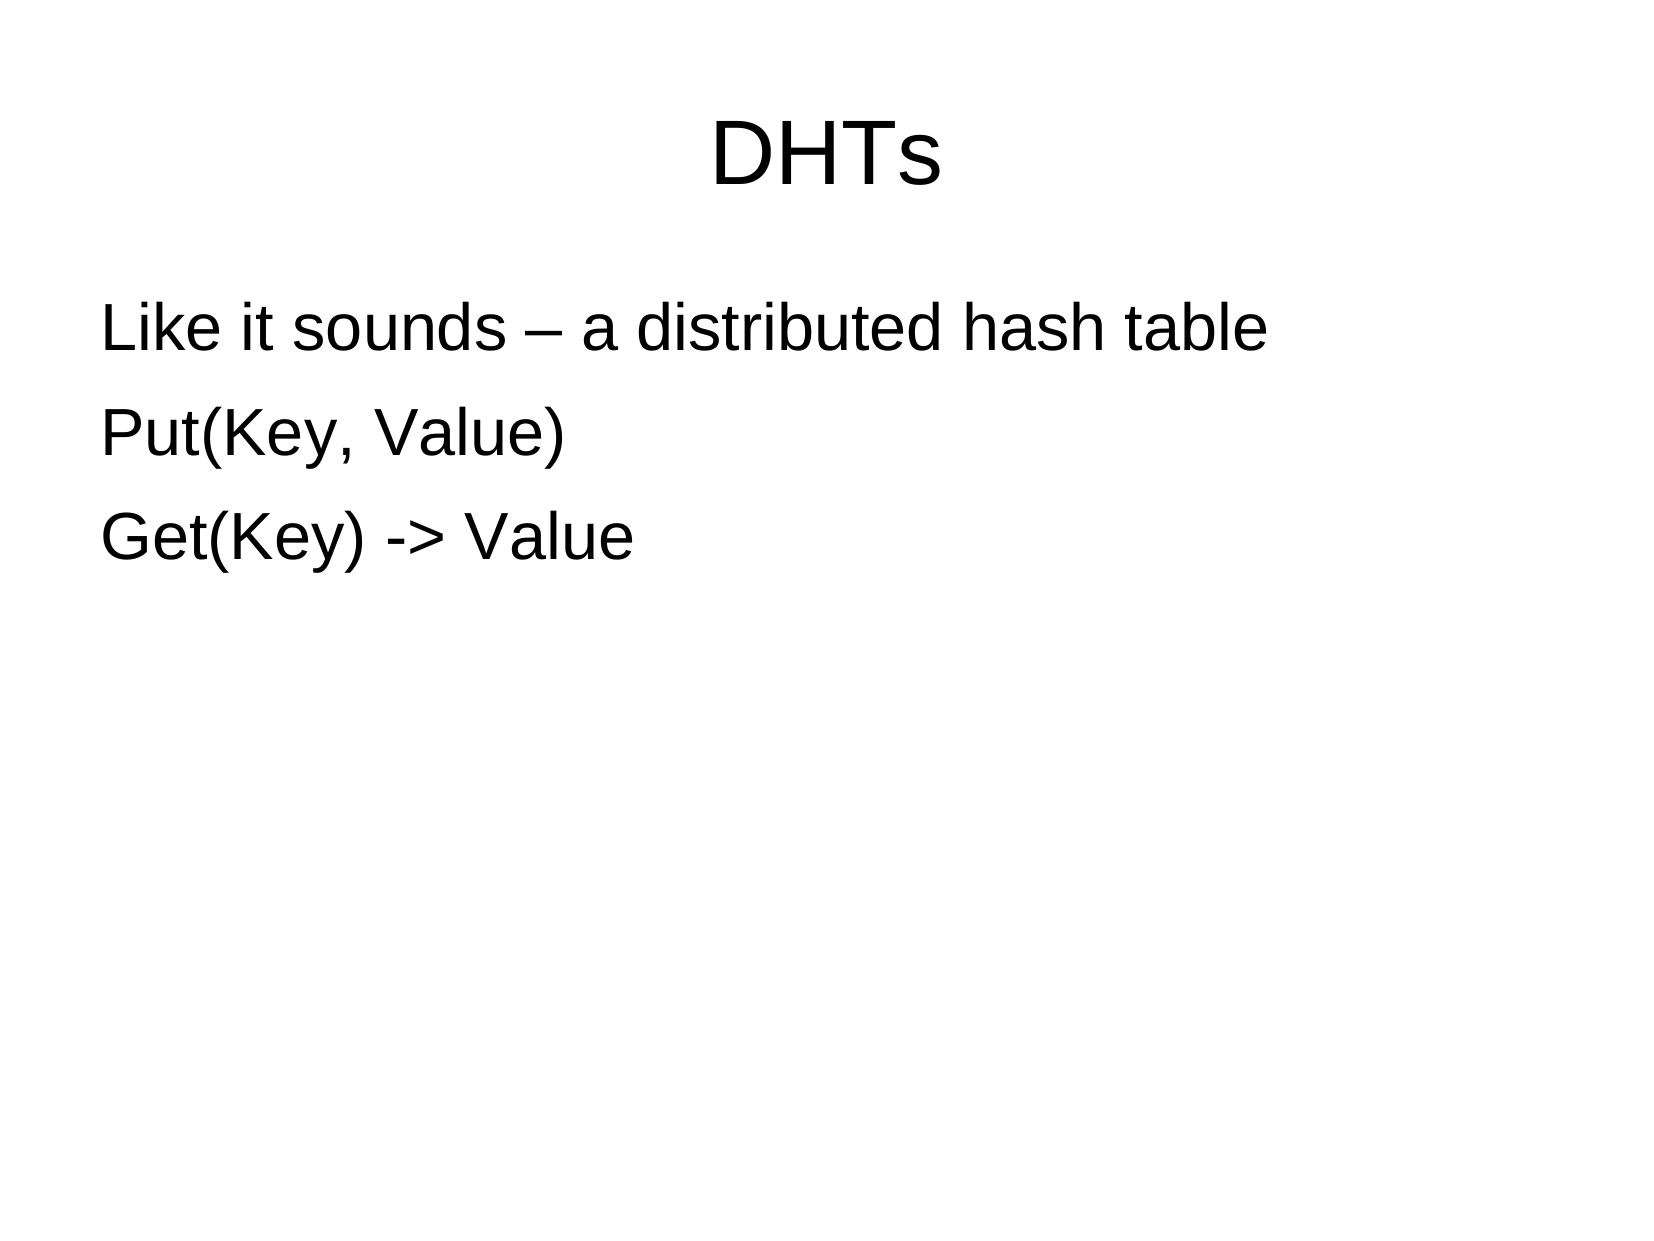

# DHTs
Like it sounds – a distributed hash table
Put(Key, Value)
Get(Key) -> Value